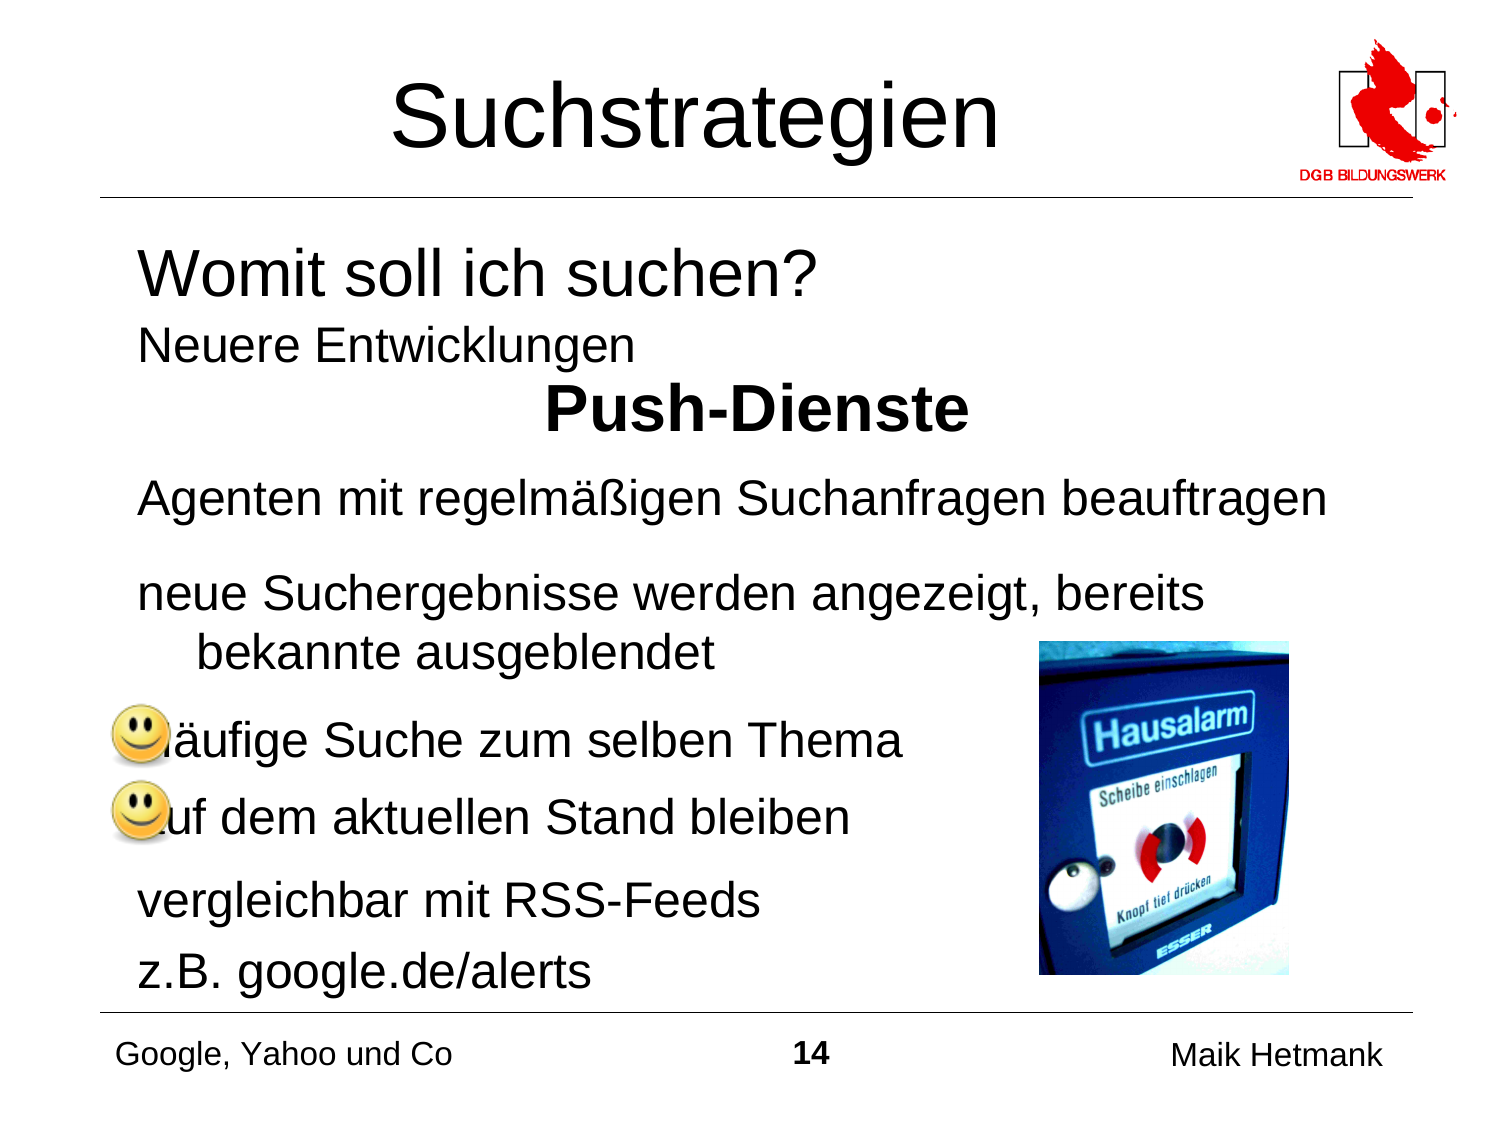

# Suchstrategien
Womit soll ich suchen?
Neuere Entwicklungen
Push-Dienste
Agenten mit regelmäßigen Suchanfragen beauftragen
neue Suchergebnisse werden angezeigt, bereits bekannte ausgeblendet
Häufige Suche zum selben Thema
auf dem aktuellen Stand bleiben
vergleichbar mit RSS-Feeds
z.B. google.de/alerts